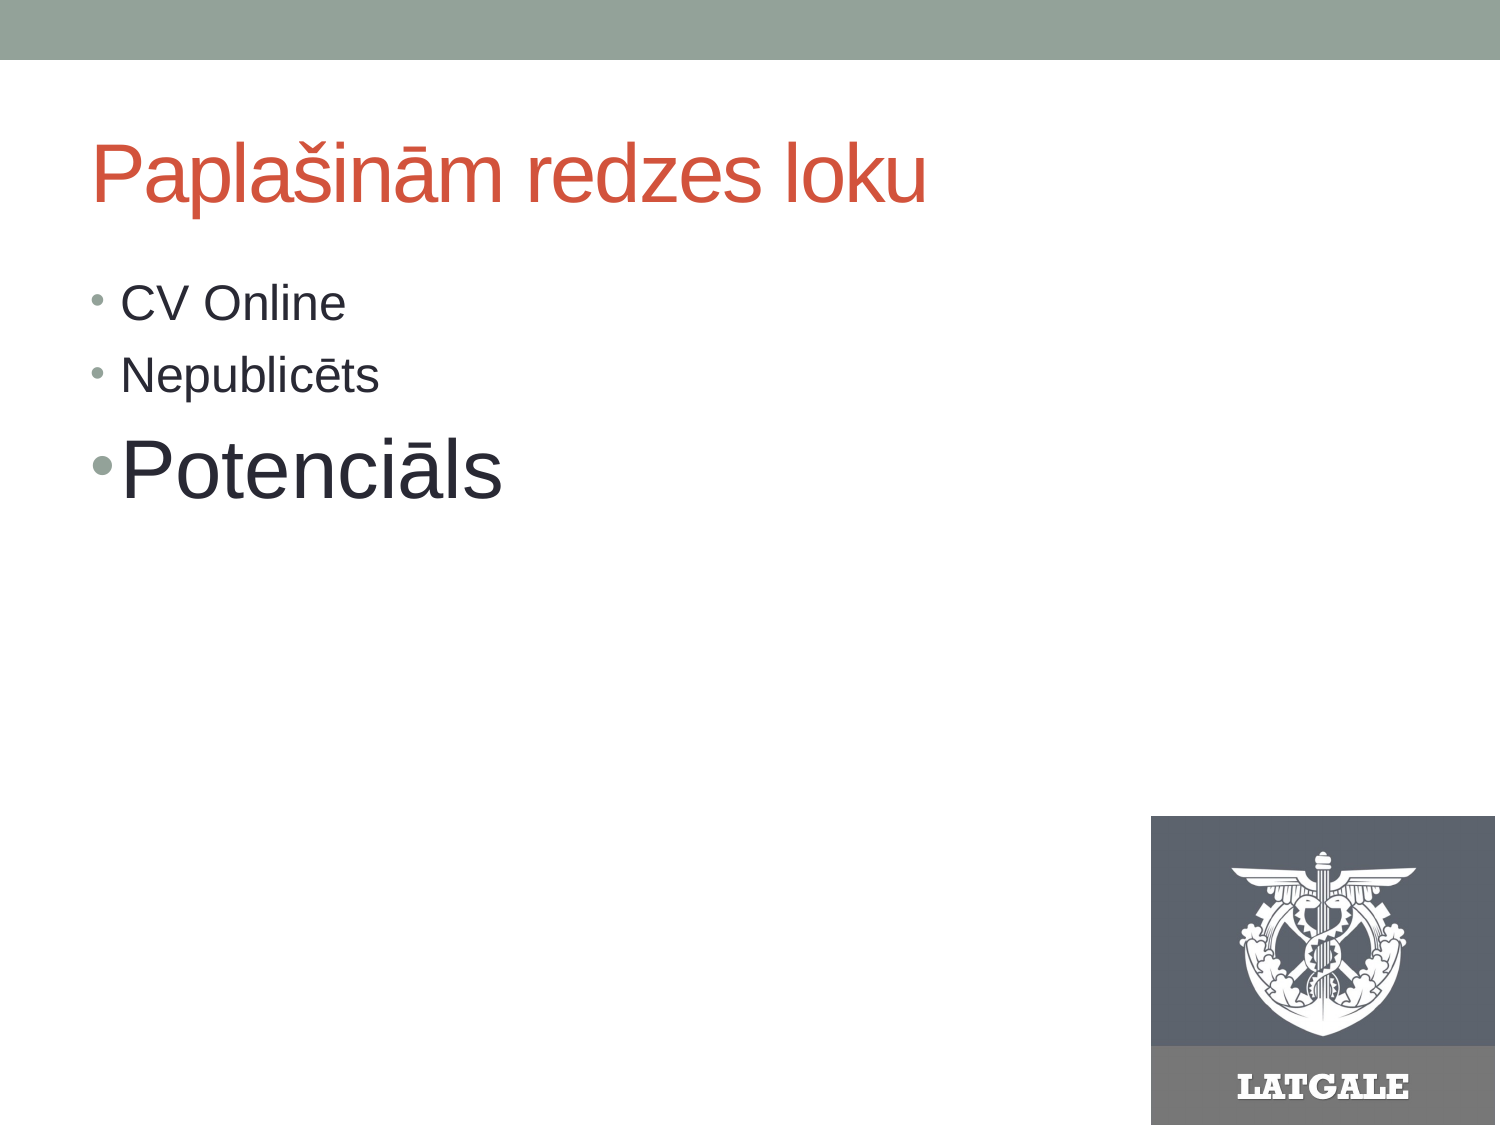

# Paplašinām redzes loku
CV Online
Nepublicēts
Potenciāls